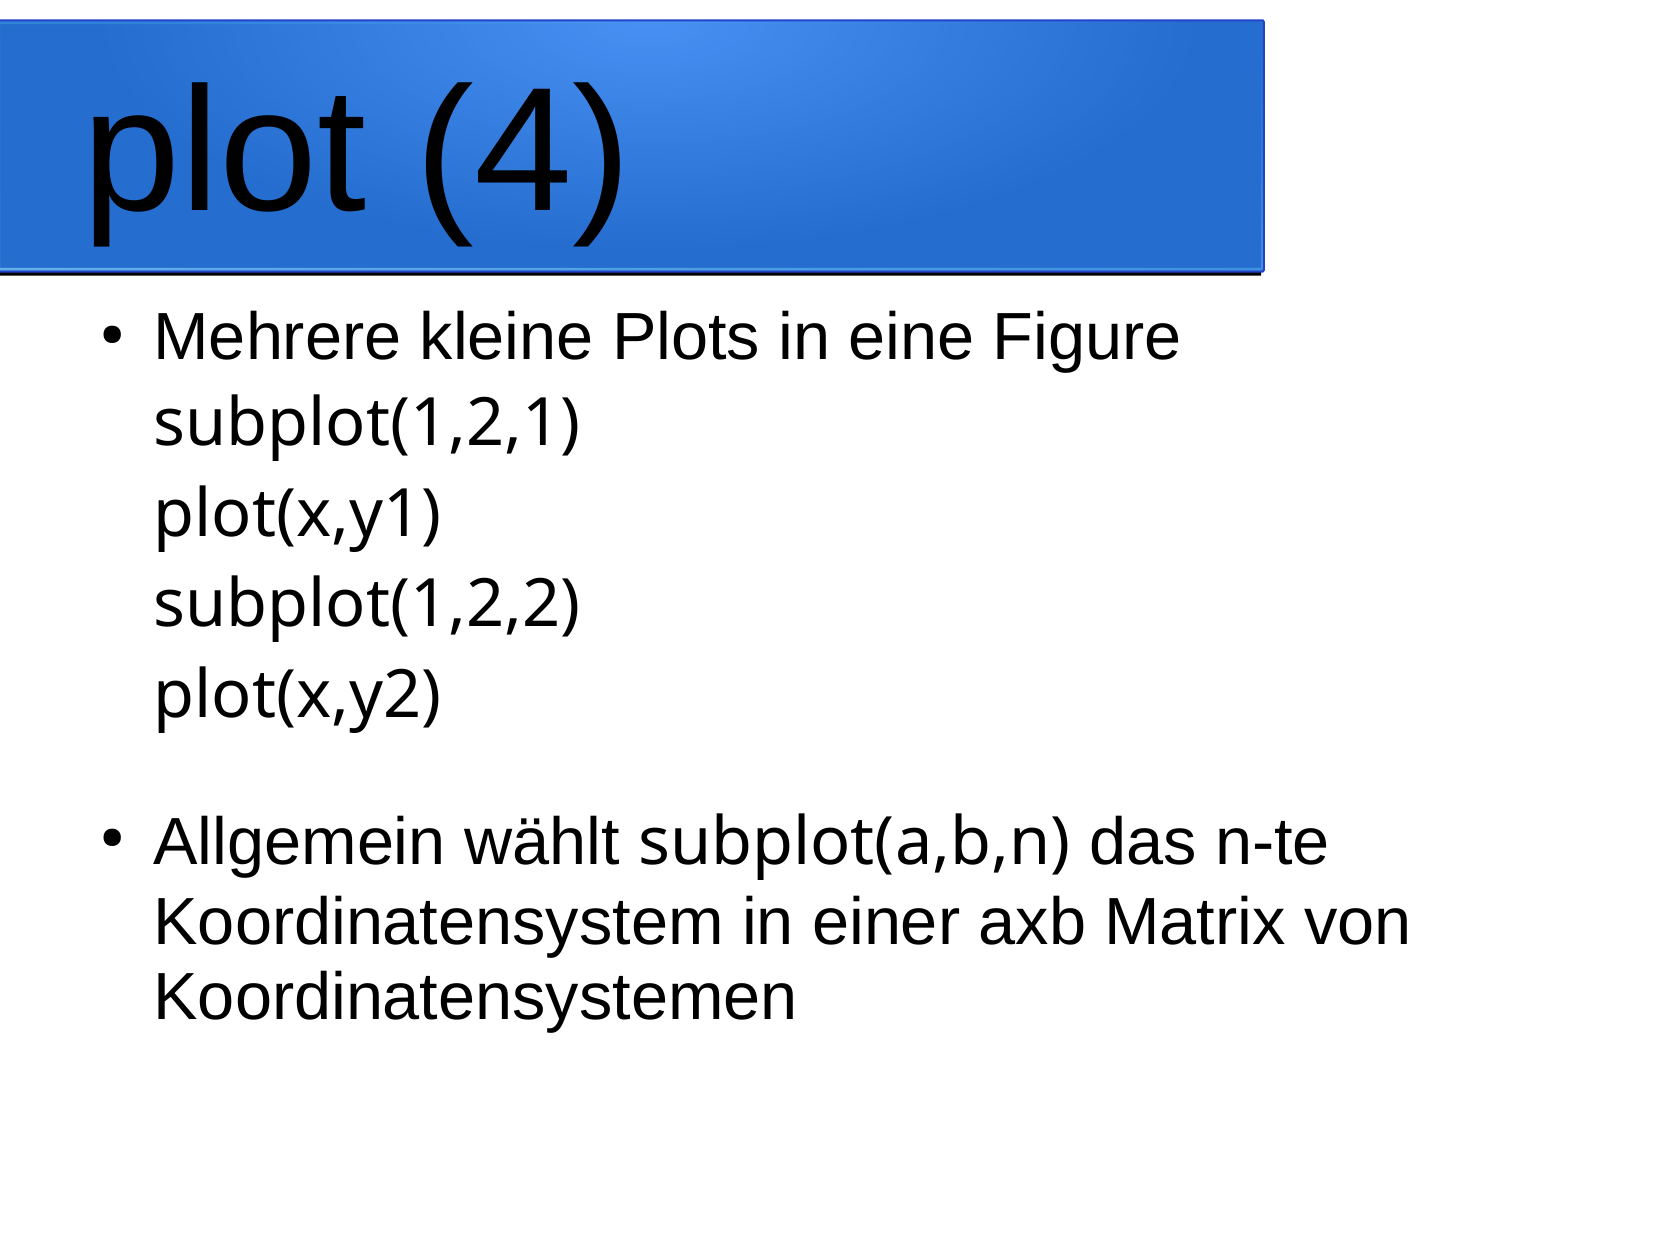

# plot (4)
Mehrere kleine Plots in eine Figure
subplot(1,2,1)
plot(x,y1)
subplot(1,2,2)
plot(x,y2)
Allgemein wählt subplot(a,b,n) das n-te Koordinatensystem in einer axb Matrix von Koordinatensystemen